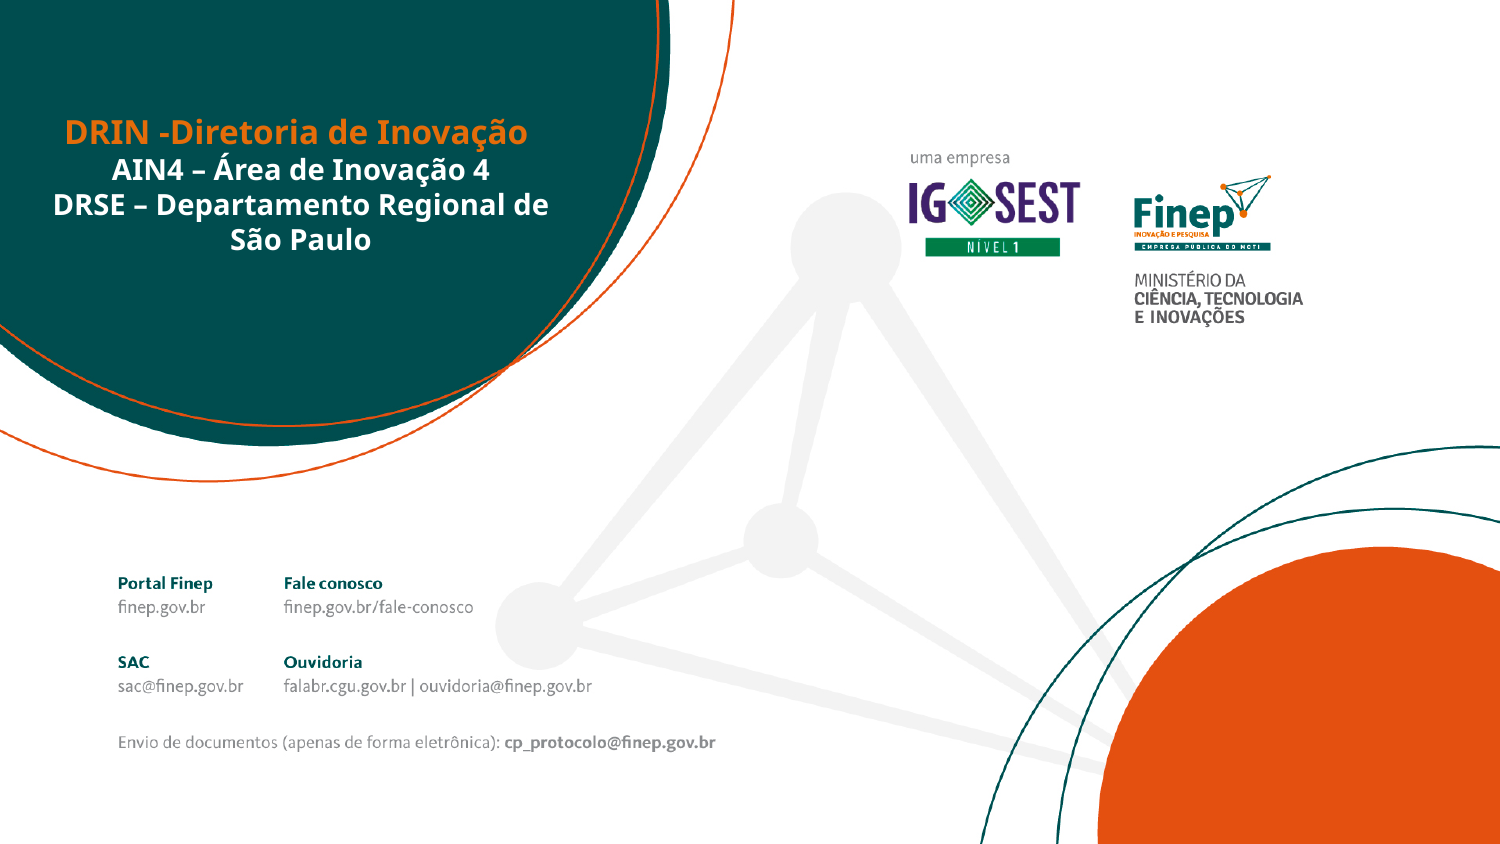

DRIN -Diretoria de Inovação
AIN4 – Área de Inovação 4
DRSE – Departamento Regional de São Paulo